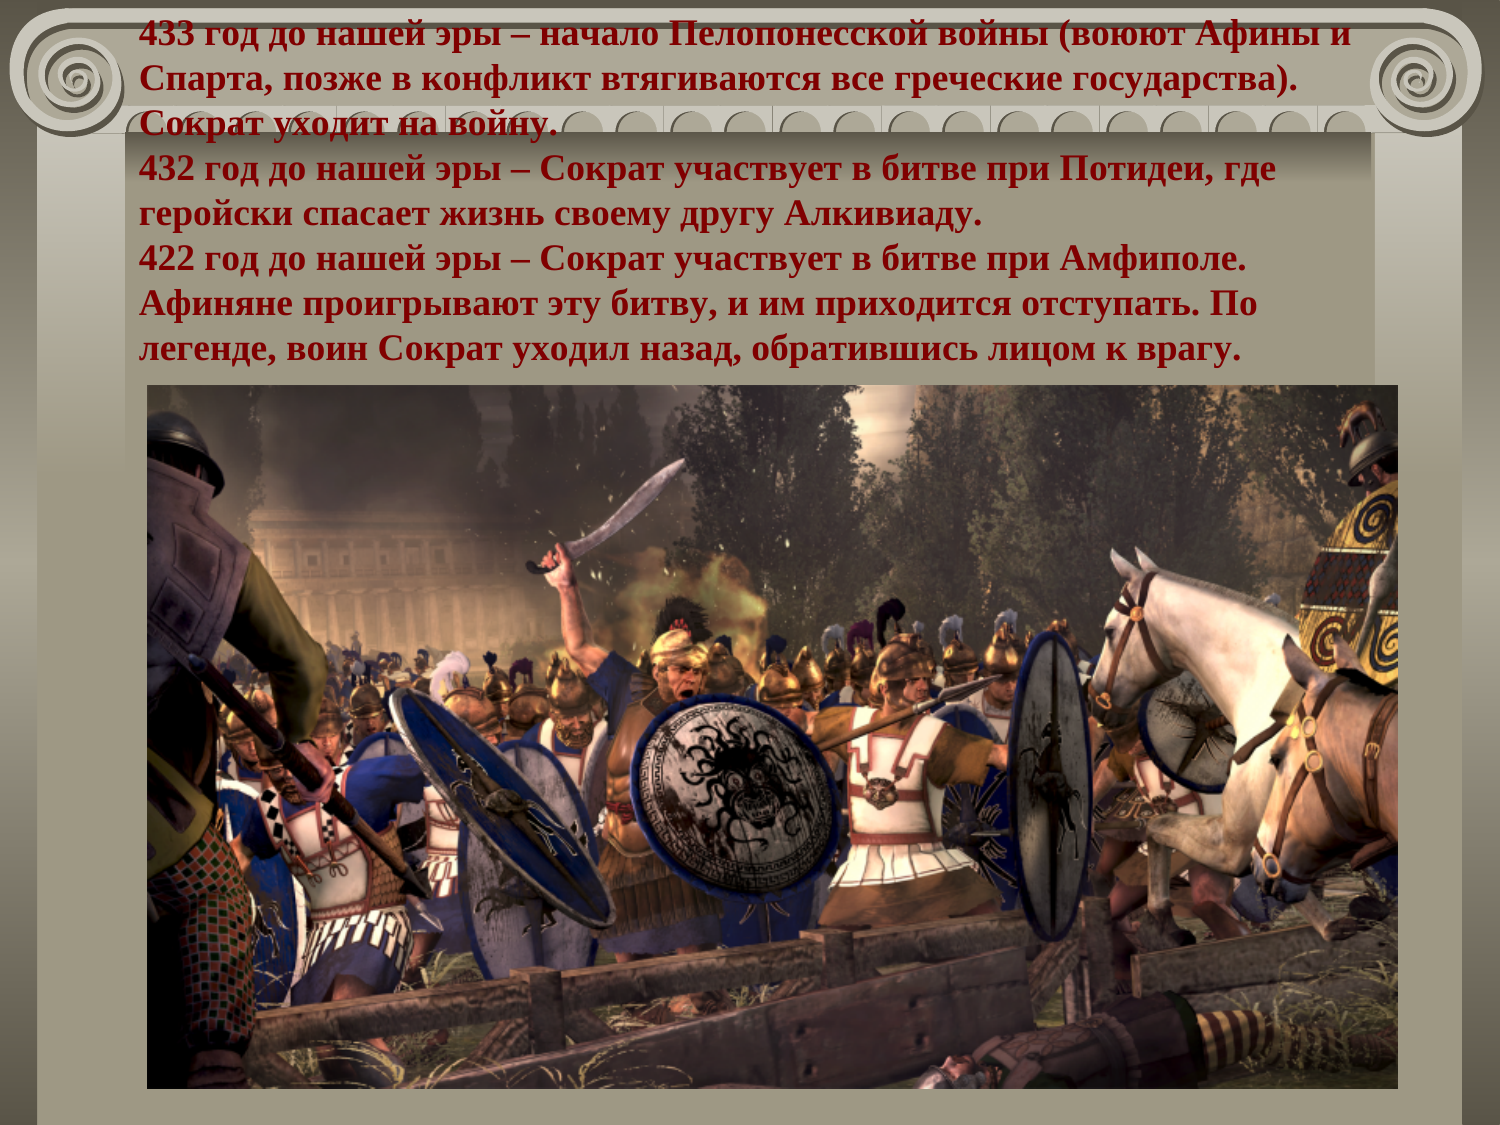

433 год до нашей эры – начало Пелопонесской войны (воюют Афины и Спарта, позже в конфликт втягиваются все греческие государства). Сократ уходит на войну.
432 год до нашей эры – Сократ участвует в битве при Потидеи, где геройски спасает жизнь своему другу Алкивиаду.
422 год до нашей эры – Сократ участвует в битве при Амфиполе. Афиняне проигрывают эту битву, и им приходится отступать. По легенде, воин Сократ уходил назад, обратившись лицом к врагу.